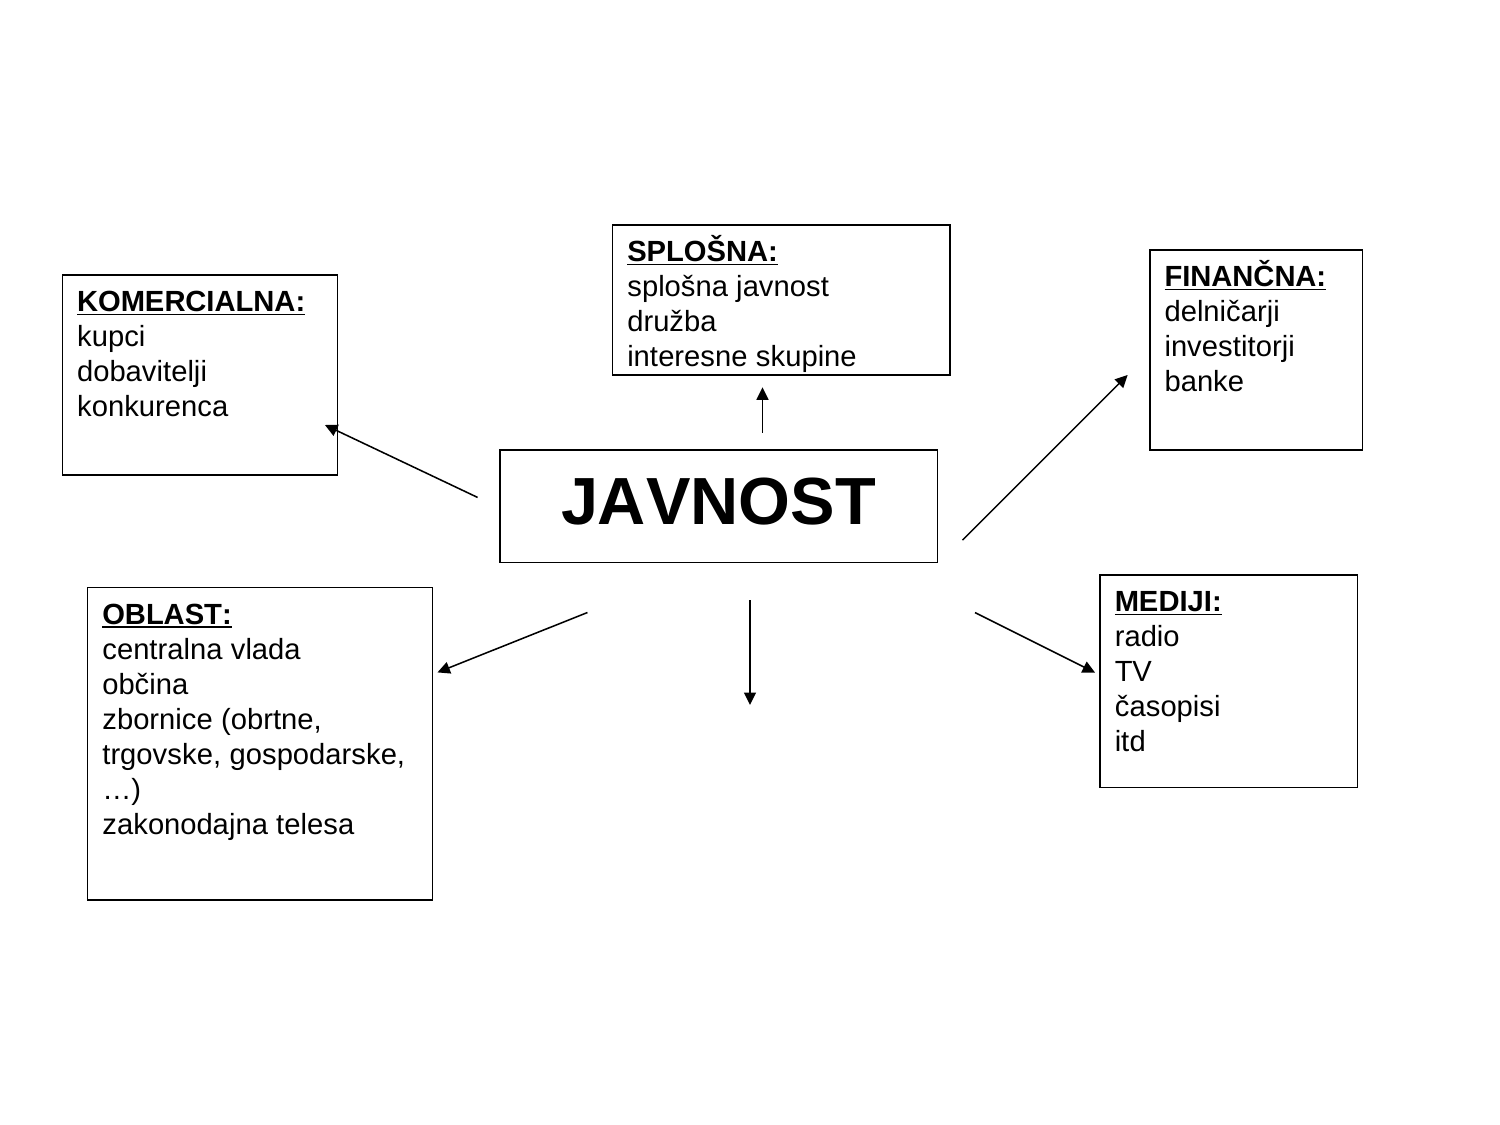

#
SPLOŠNA:
splošna javnost
družba
interesne skupine
FINANČNA:
delničarji
investitorji
banke
KOMERCIALNA:
kupci
dobavitelji
konkurenca
JAVNOST
MEDIJI:
radio
TV
časopisi
itd
OBLAST:
centralna vlada
občina
zbornice (obrtne, trgovske, gospodarske, …)
zakonodajna telesa